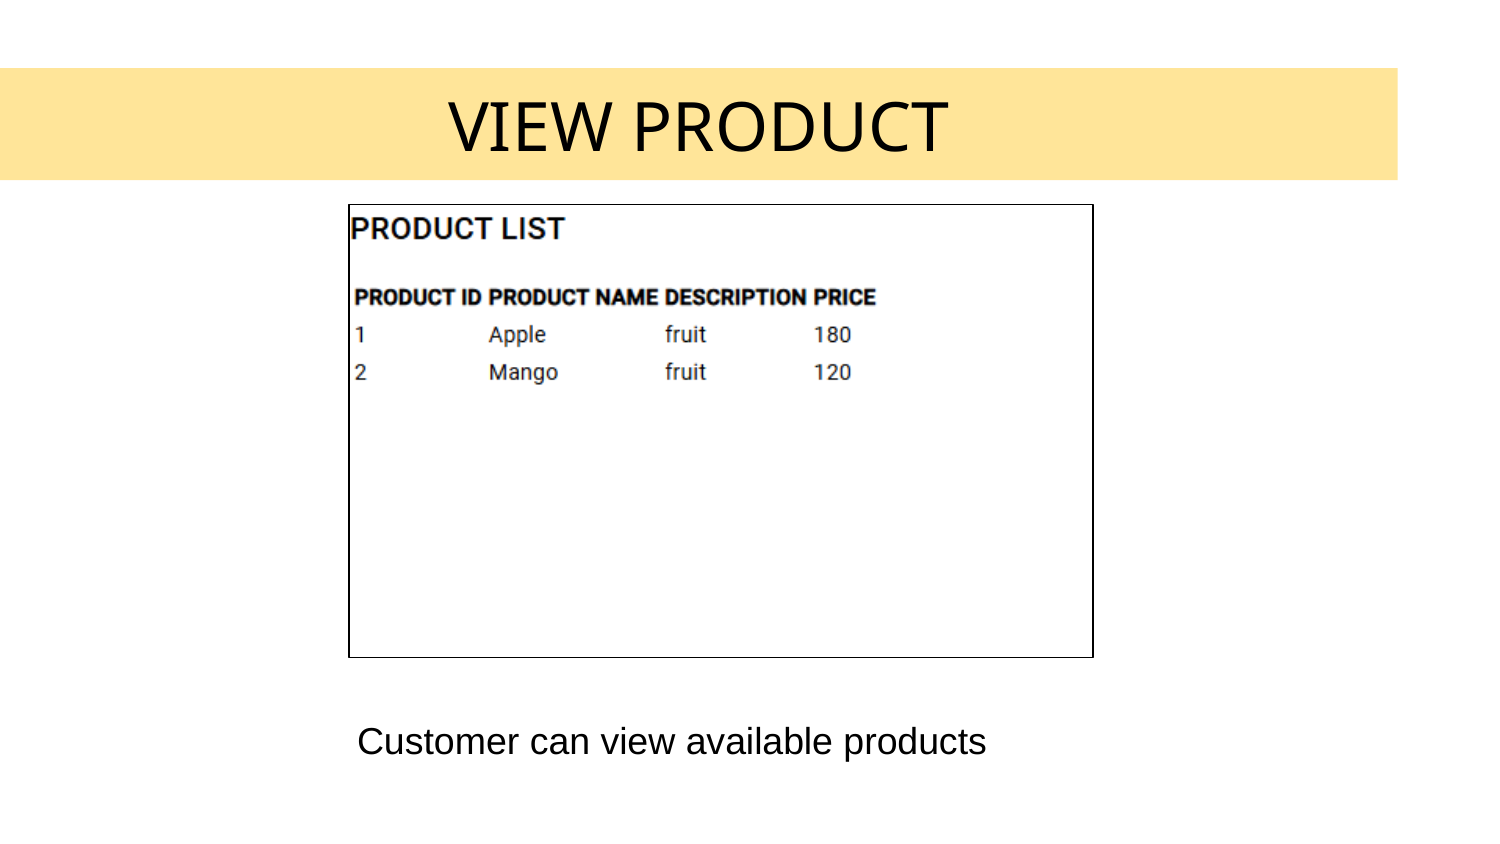

# VIEW PRODUCT
Customer can view available products